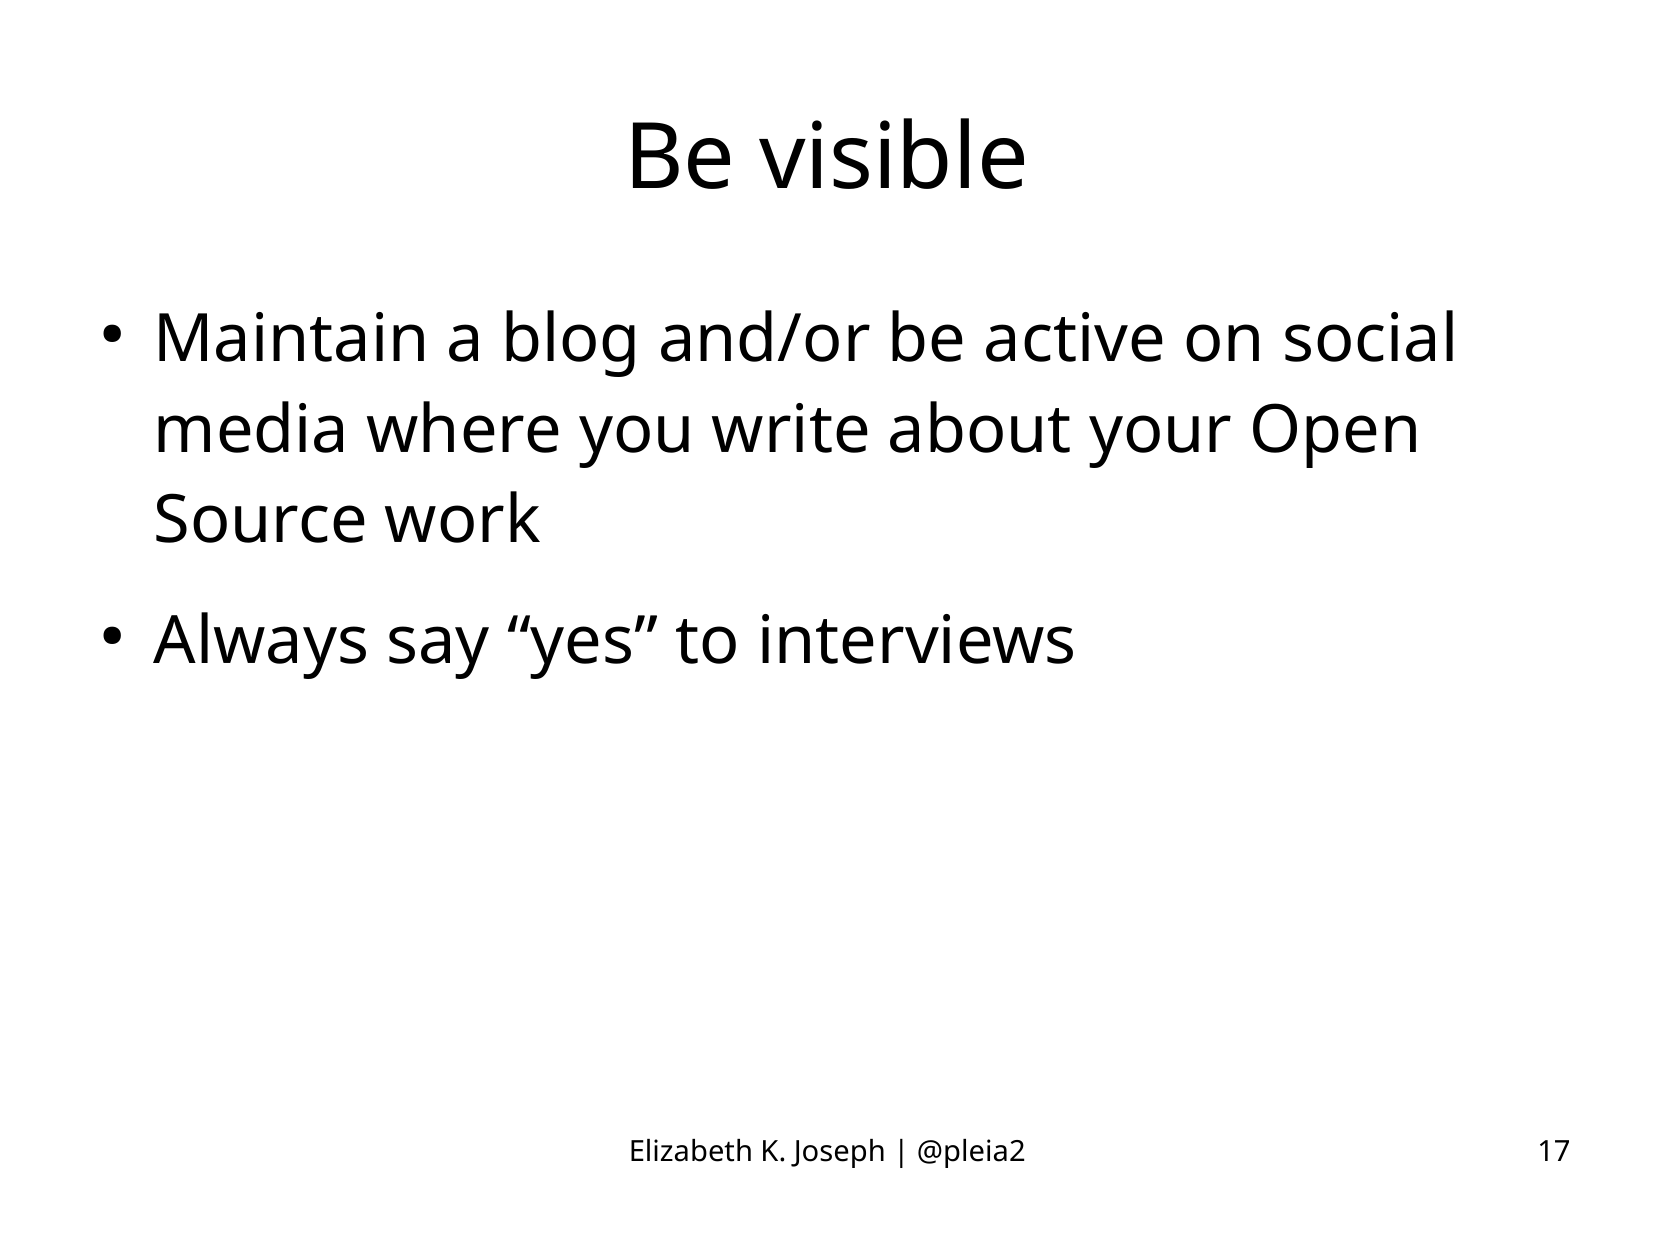

# Be visible
Maintain a blog and/or be active on social media where you write about your Open Source work
Always say “yes” to interviews
Elizabeth K. Joseph | @pleia2
17